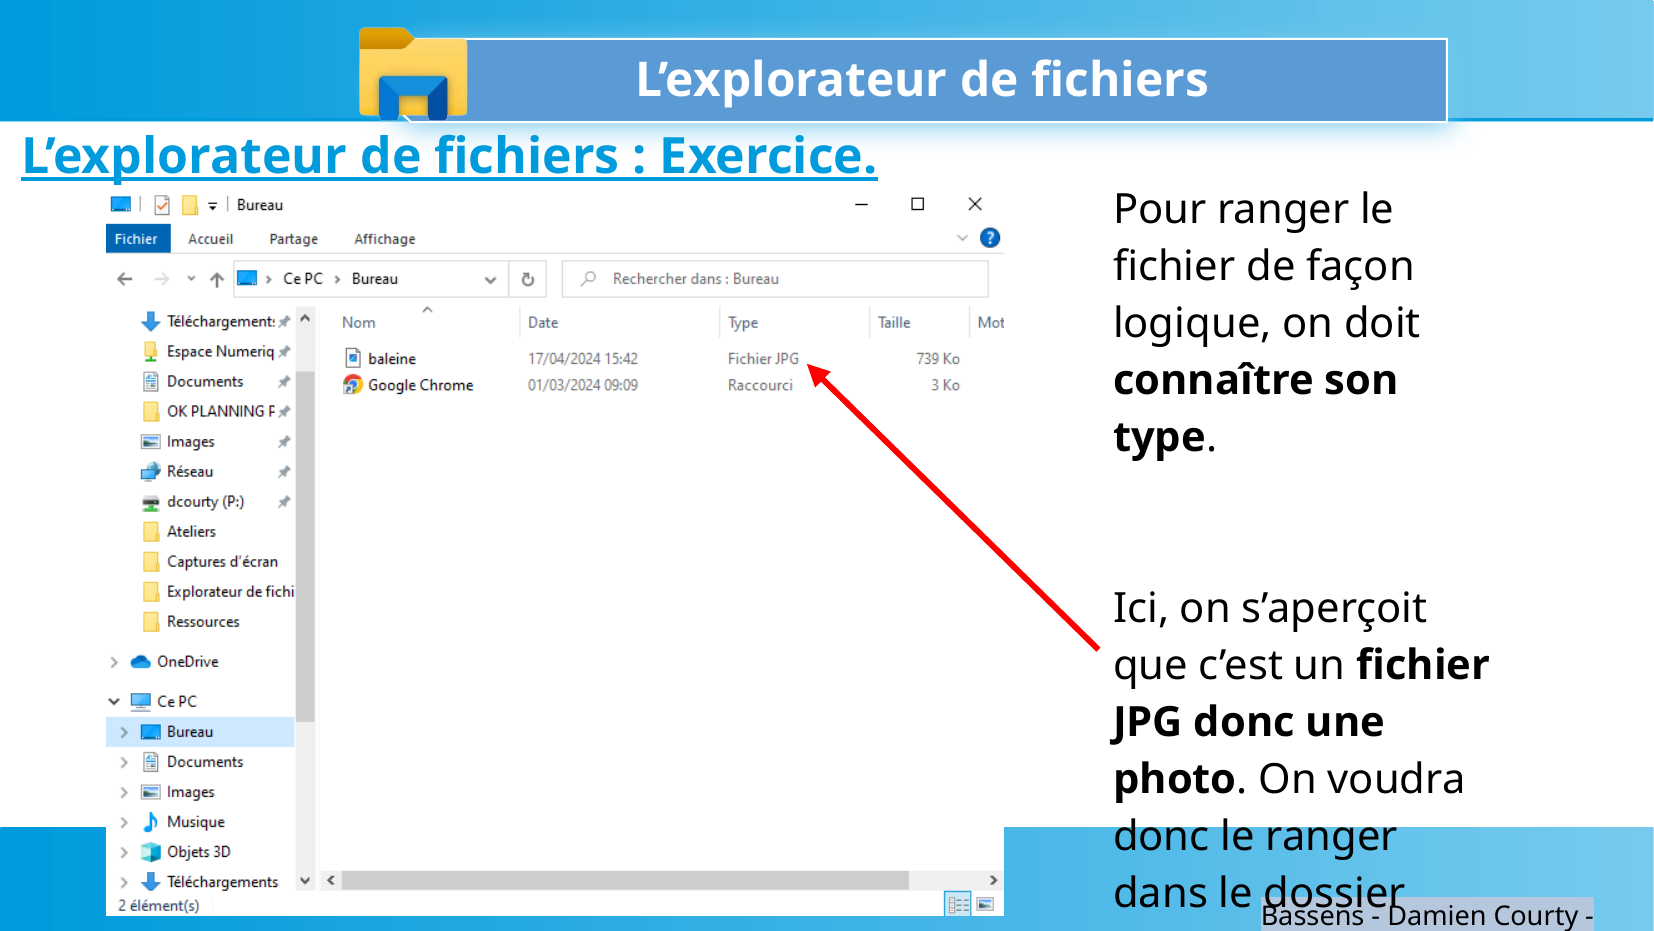

L’explorateur de fichiers
L’explorateur de fichiers : Exercice.
Pour ranger le fichier de façon logique, on doit connaître son type.
Ici, on s’aperçoit que c’est un fichier JPG donc une photo. On voudra donc le ranger dans le dossier Images
Bassens - Damien Courty - 2024